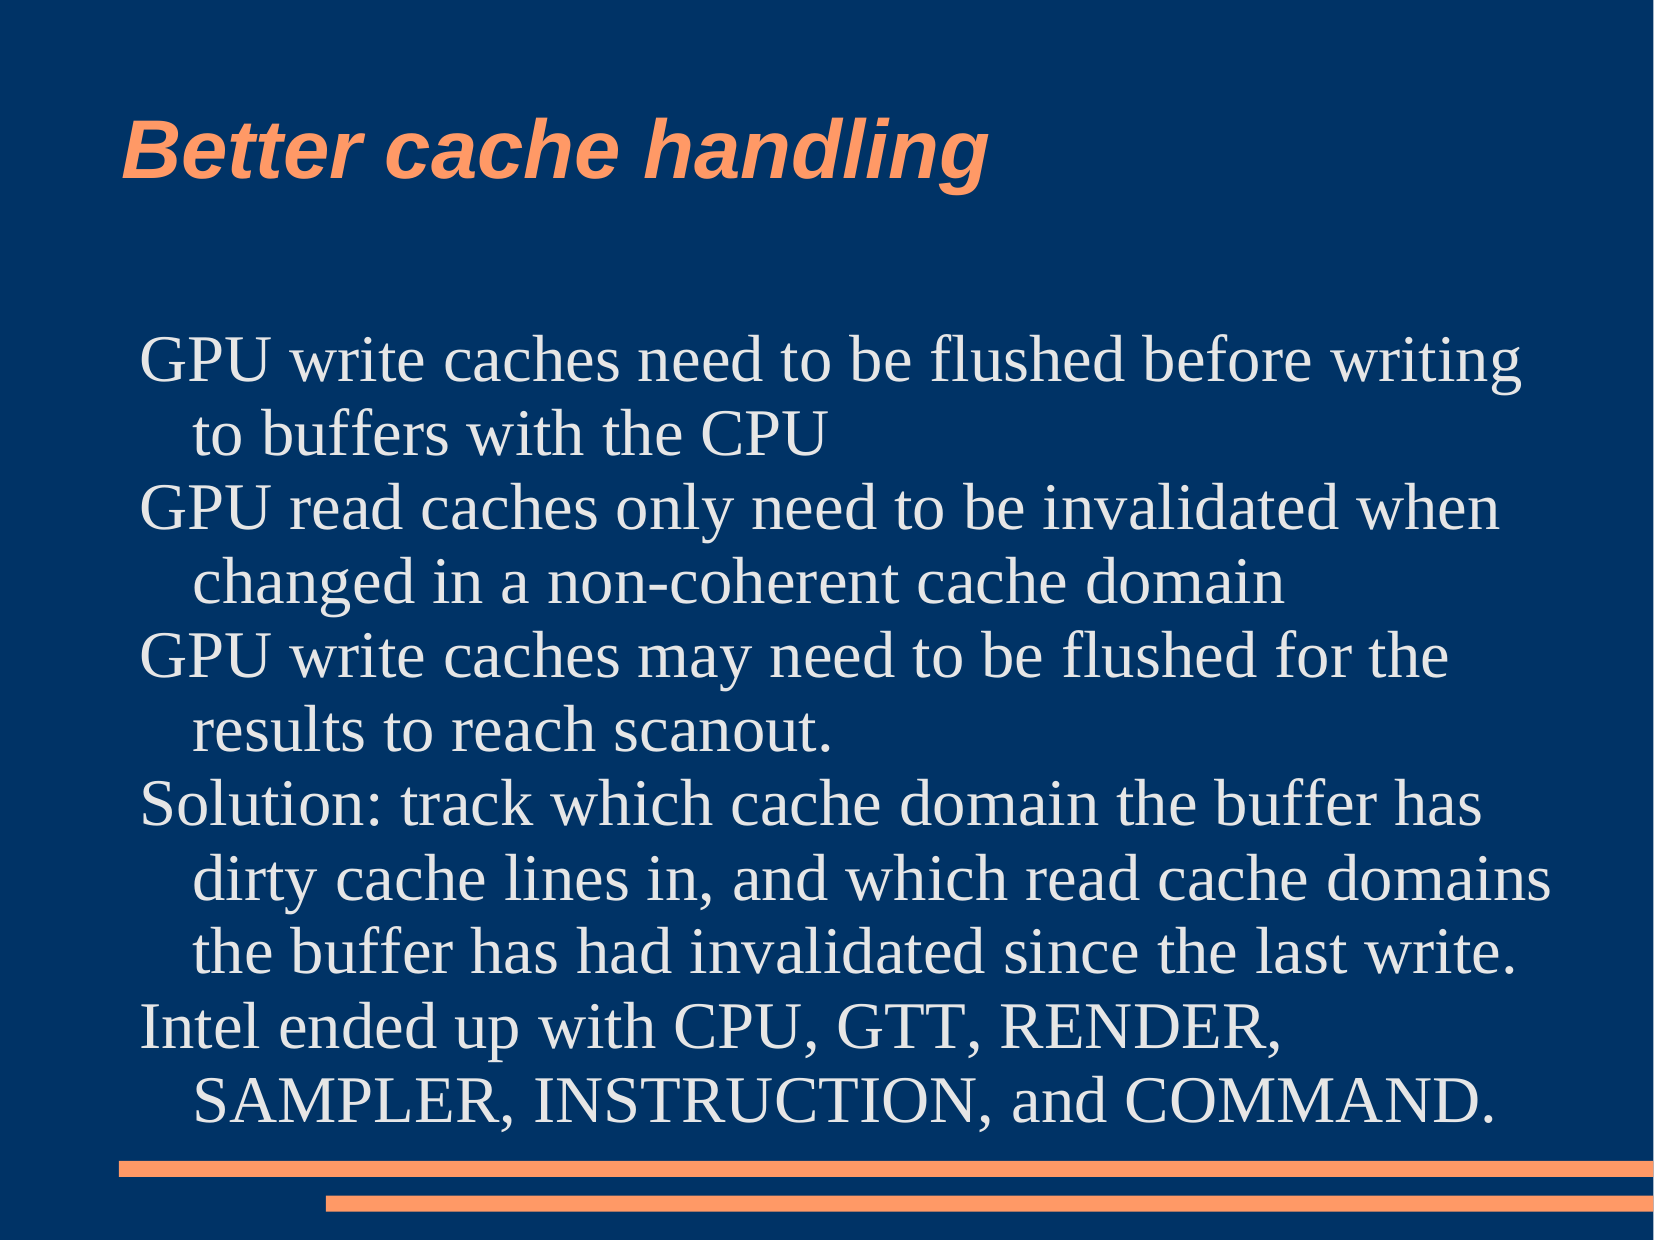

# Better cache handling
GPU write caches need to be flushed before writing to buffers with the CPU
GPU read caches only need to be invalidated when changed in a non-coherent cache domain
GPU write caches may need to be flushed for the results to reach scanout.
Solution: track which cache domain the buffer has dirty cache lines in, and which read cache domains the buffer has had invalidated since the last write.
Intel ended up with CPU, GTT, RENDER, SAMPLER, INSTRUCTION, and COMMAND.